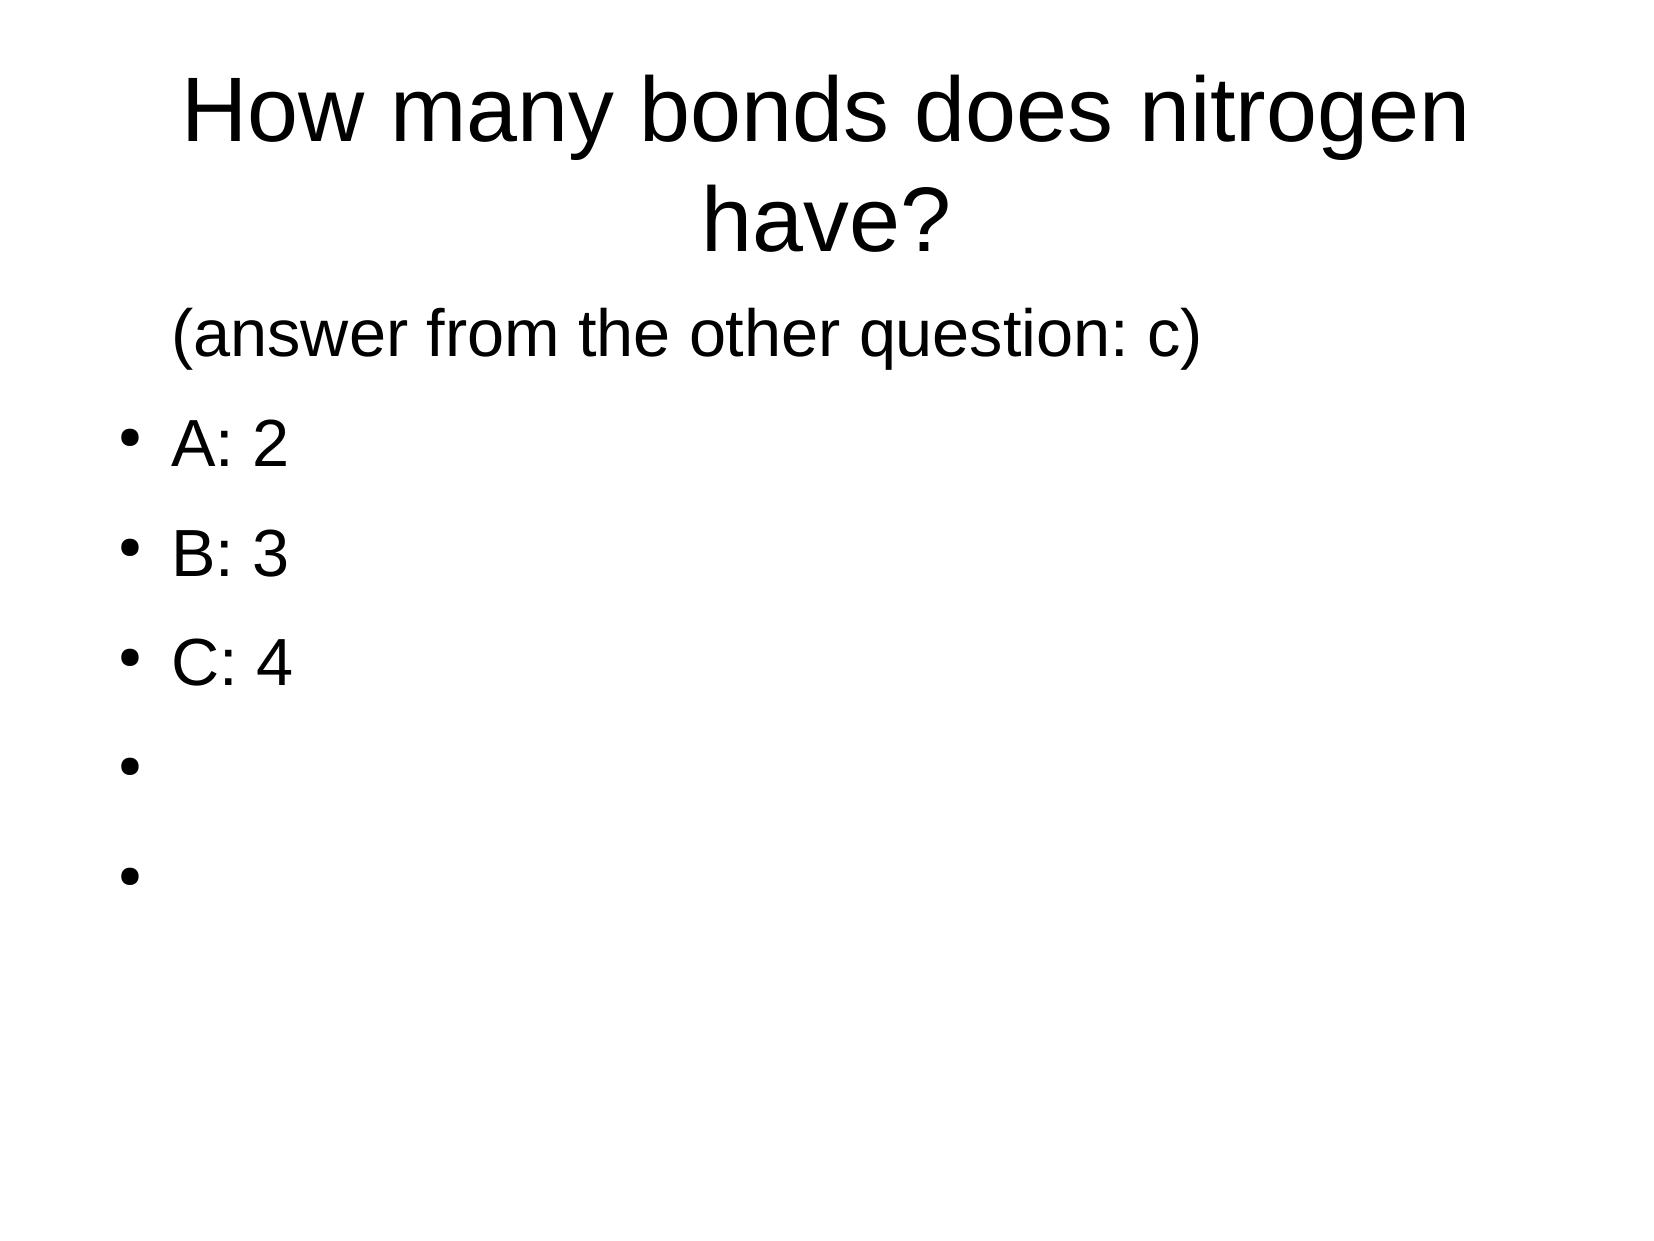

# How many bonds does nitrogen have?
(answer from the other question: c)
A: 2
B: 3
C: 4